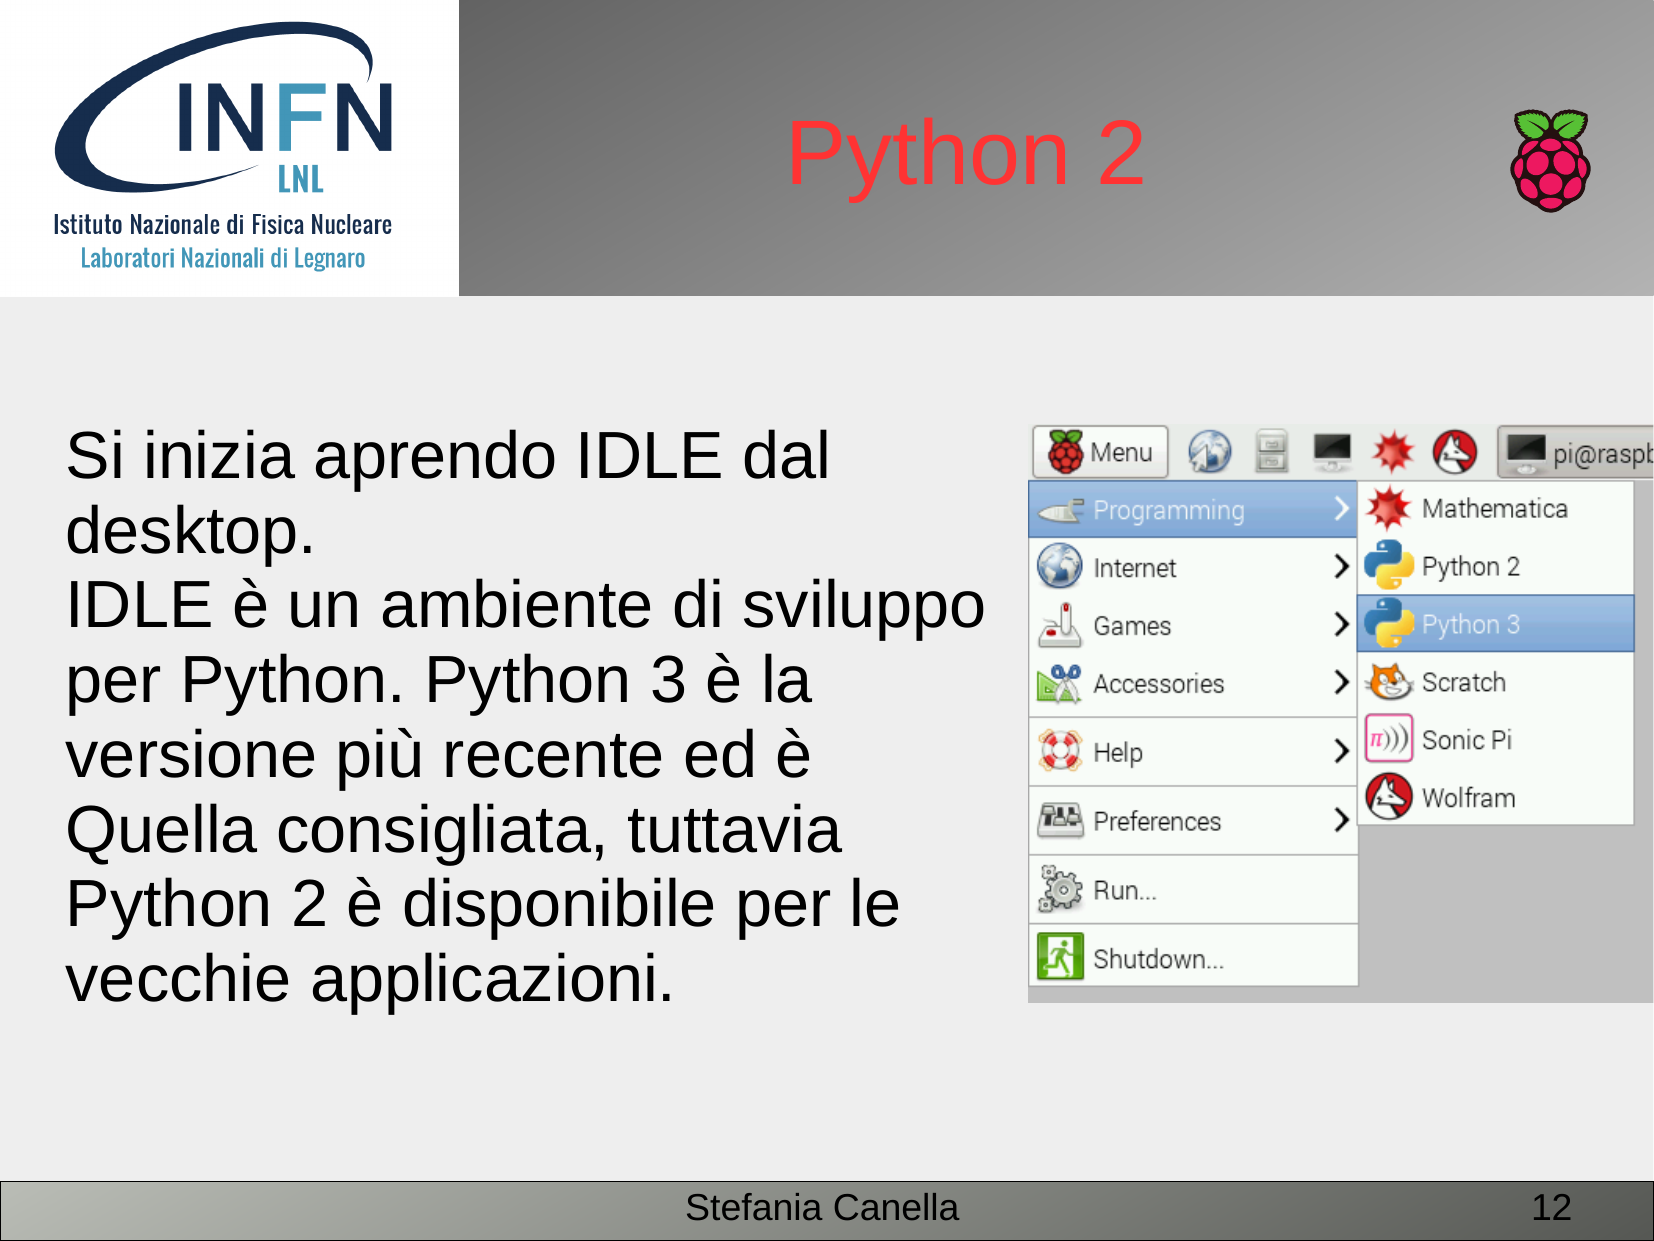

# Python 2
Si inizia aprendo IDLE dal
desktop.
IDLE è un ambiente di sviluppo
per Python. Python 3 è la
versione più recente ed è
Quella consigliata, tuttavia
Python 2 è disponibile per le
vecchie applicazioni.
Stefania Canella